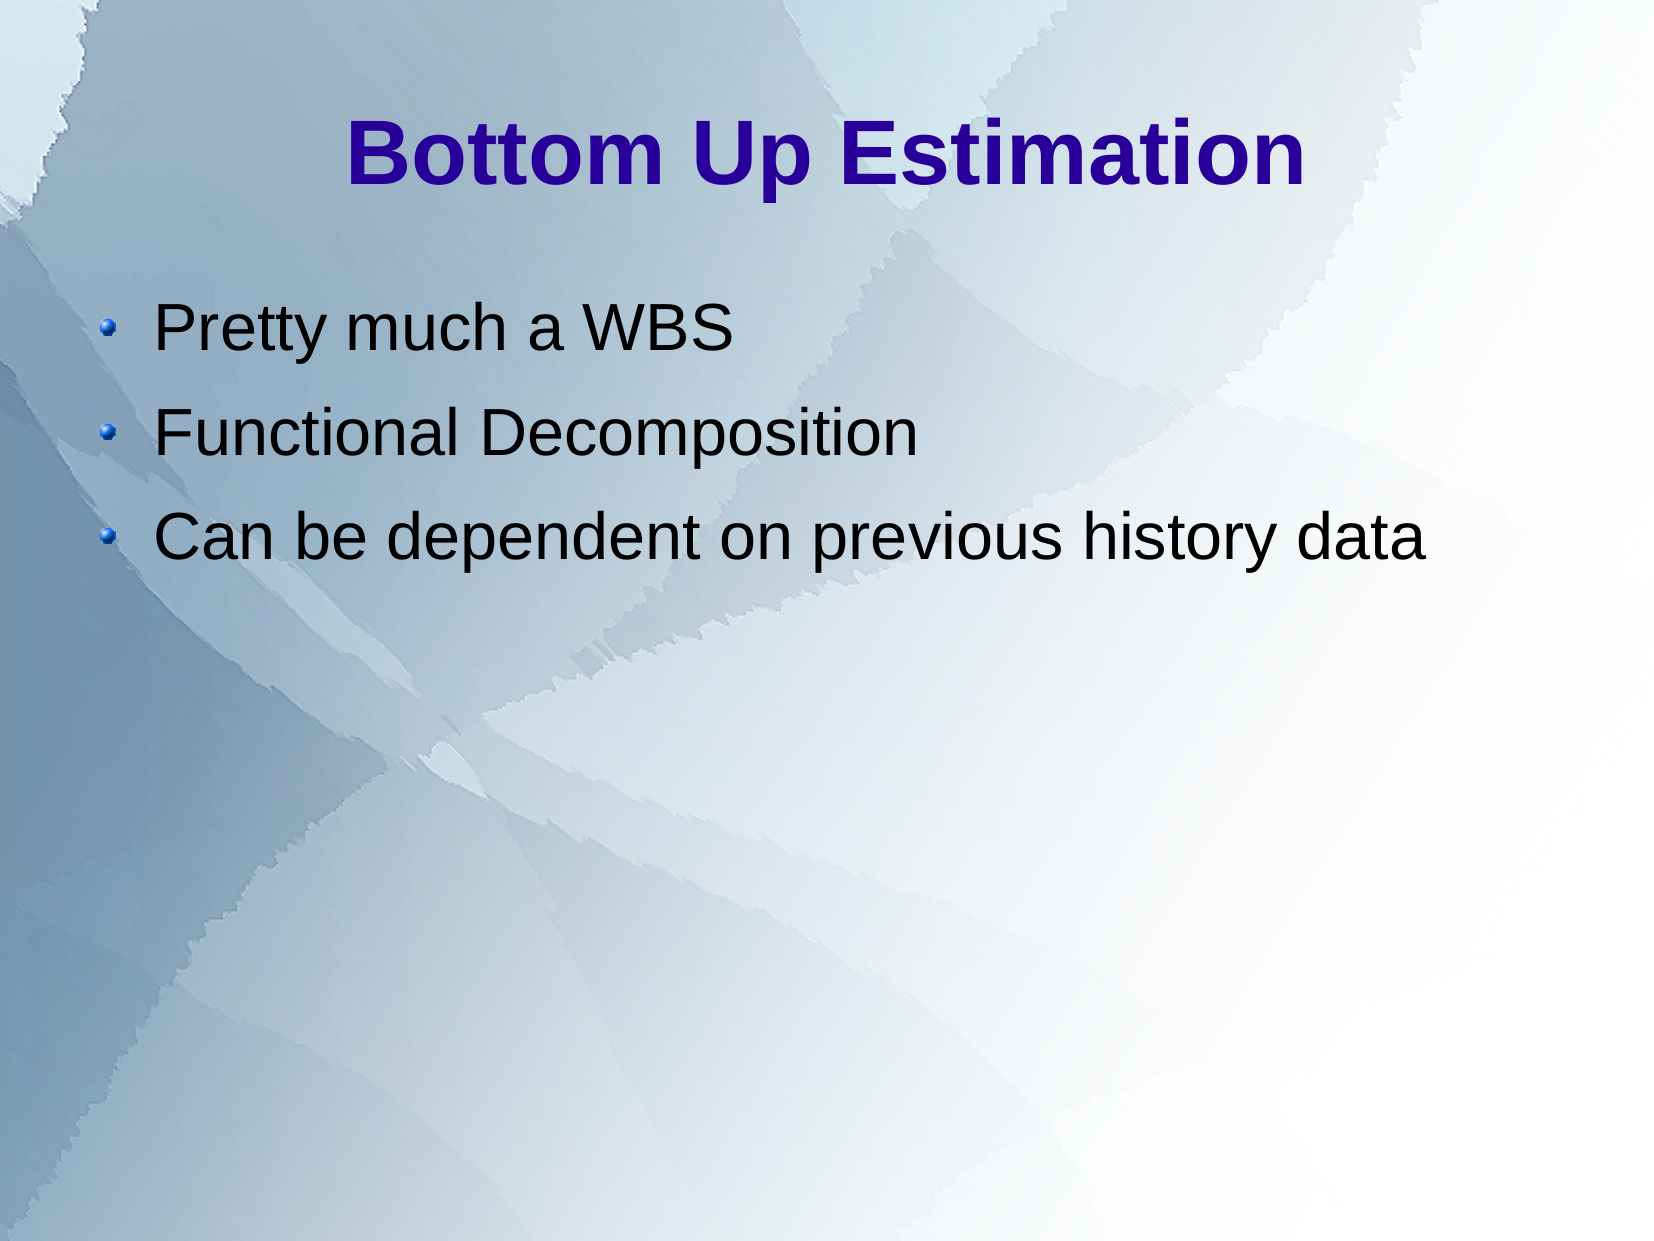

# Bottom Up Estimation
Pretty much a WBS
Functional Decomposition
Can be dependent on previous history data